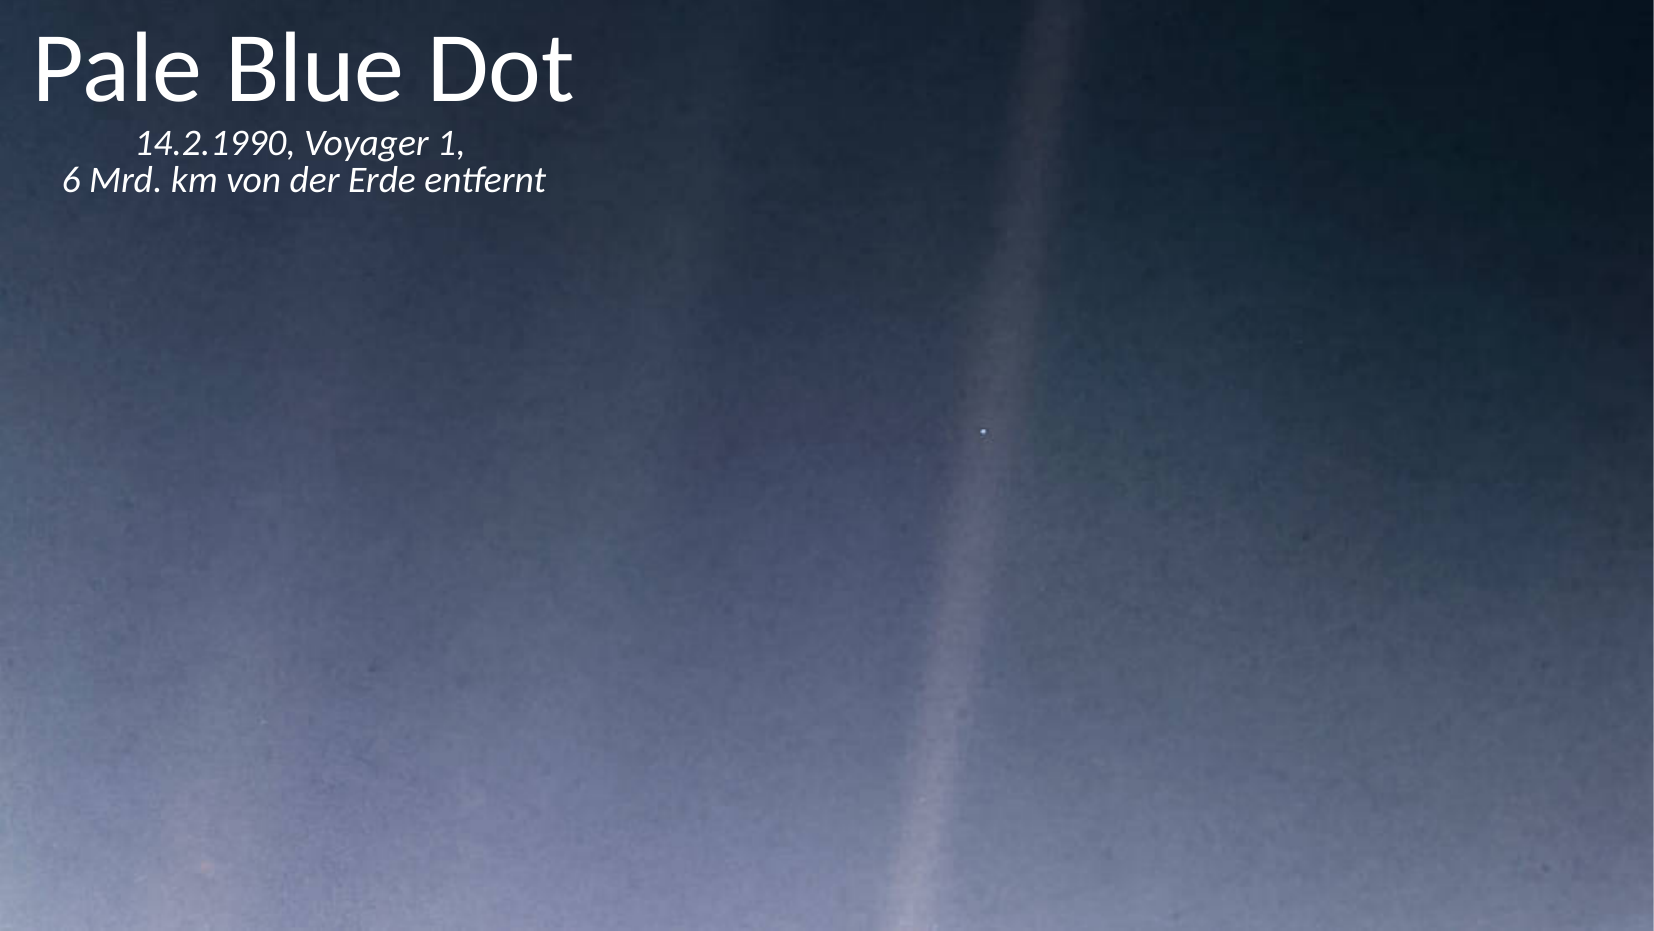

# Pale Blue Dot 14.2.1990, Voyager 1, 6 Mrd. km von der Erde entfernt